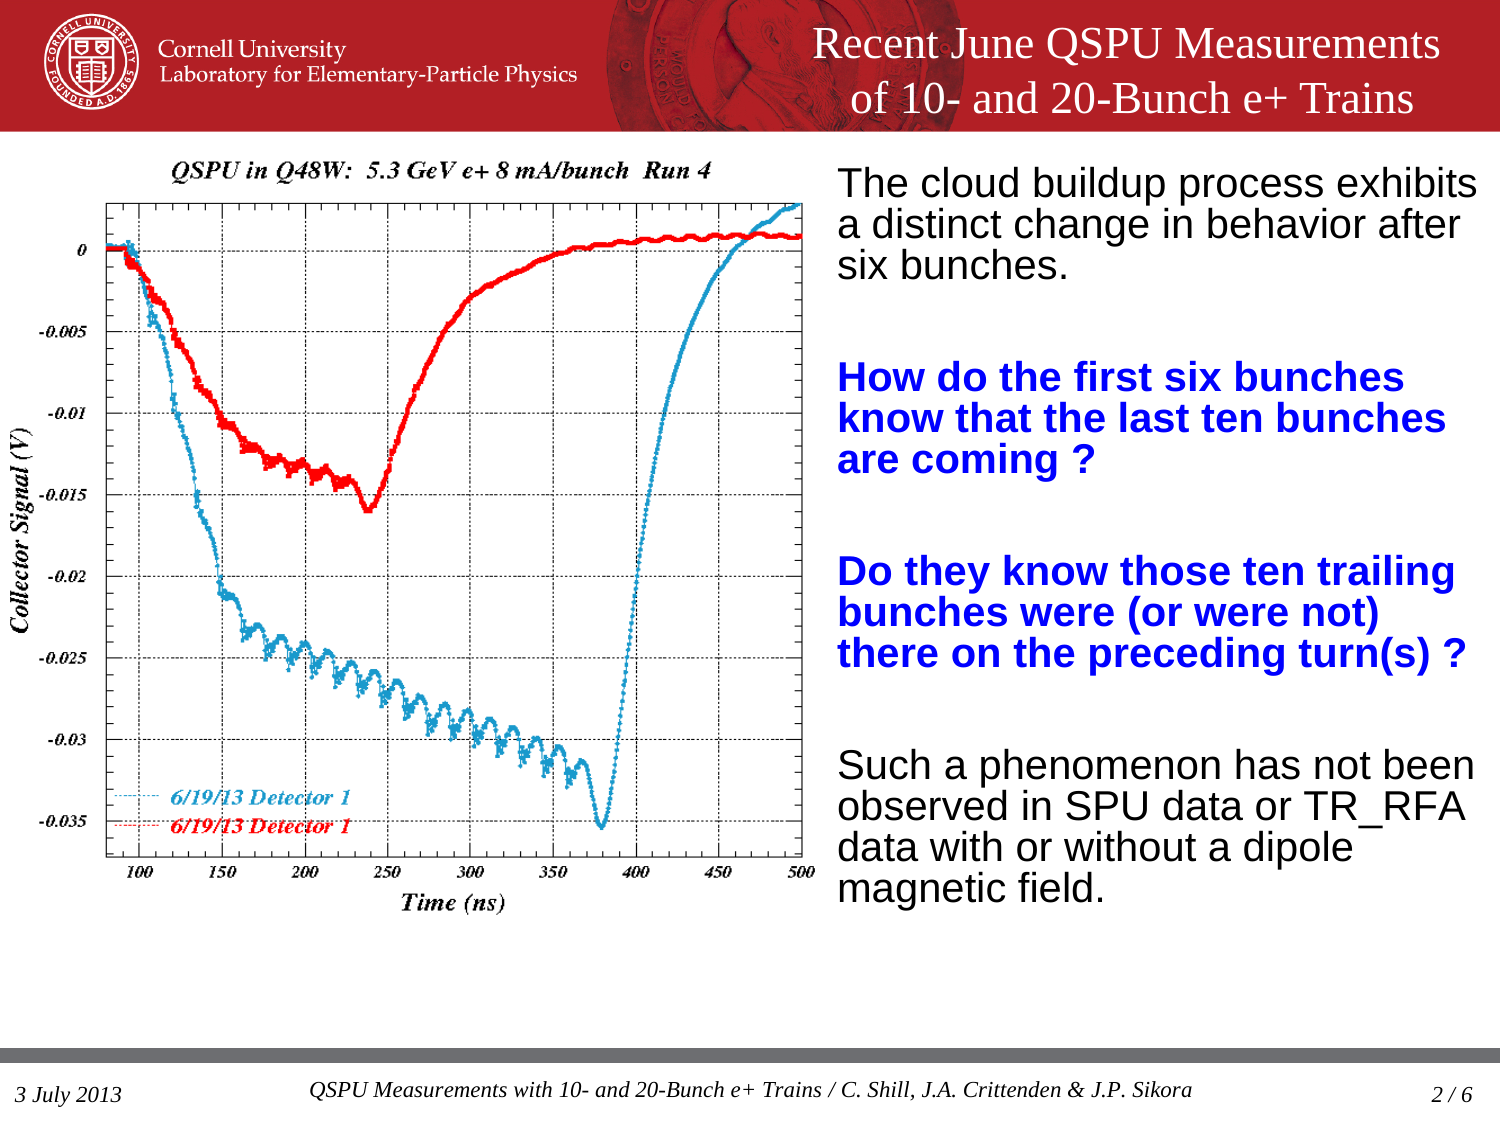

# Recent June QSPU Measurements of 10- and 20-Bunch e+ Trains
The cloud buildup process exhibits a distinct change in behavior after six bunches.
How do the first six bunches know that the last ten bunches are coming ?
Do they know those ten trailing bunches were (or were not) there on the preceding turn(s) ?
Such a phenomenon has not been observed in SPU data or TR_RFA data with or without a dipole magnetic field.